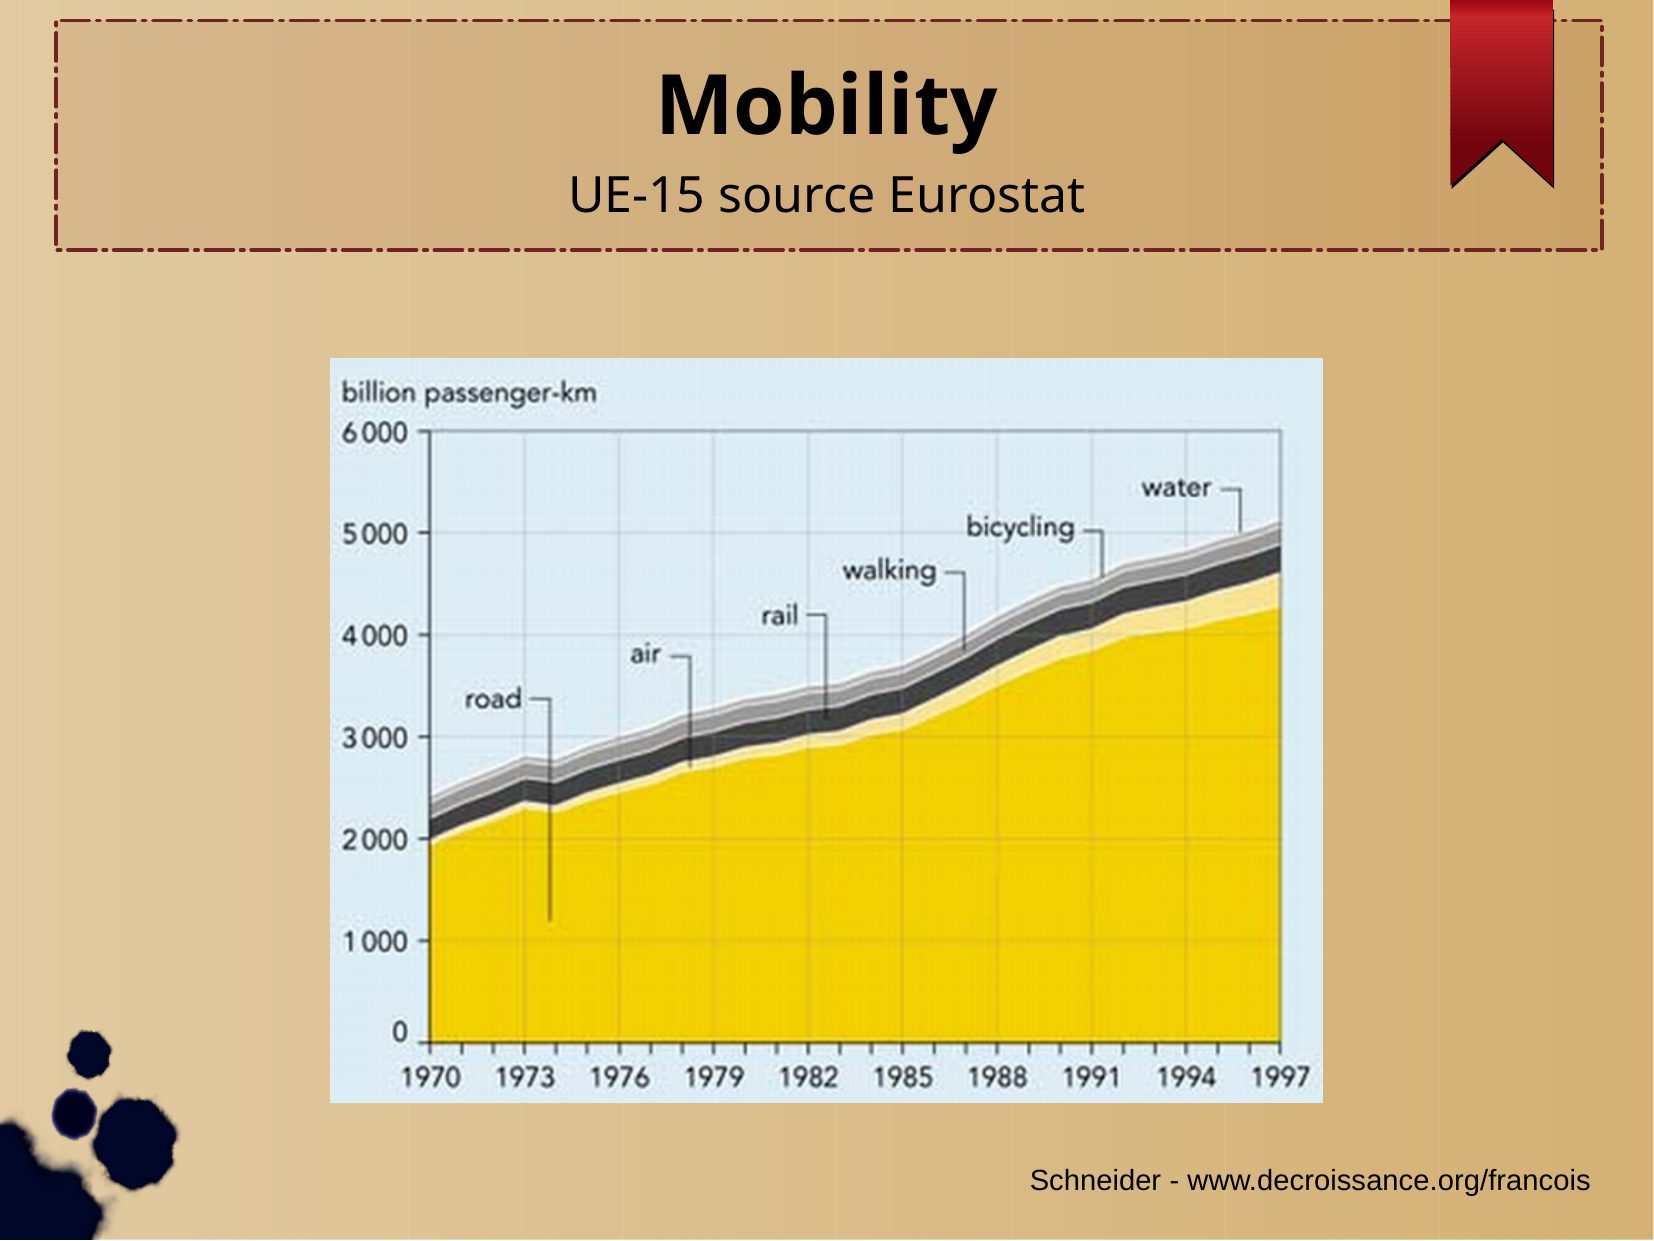

# Mobility UE-15 source Eurostat
Schneider - www.decroissance.org/francois